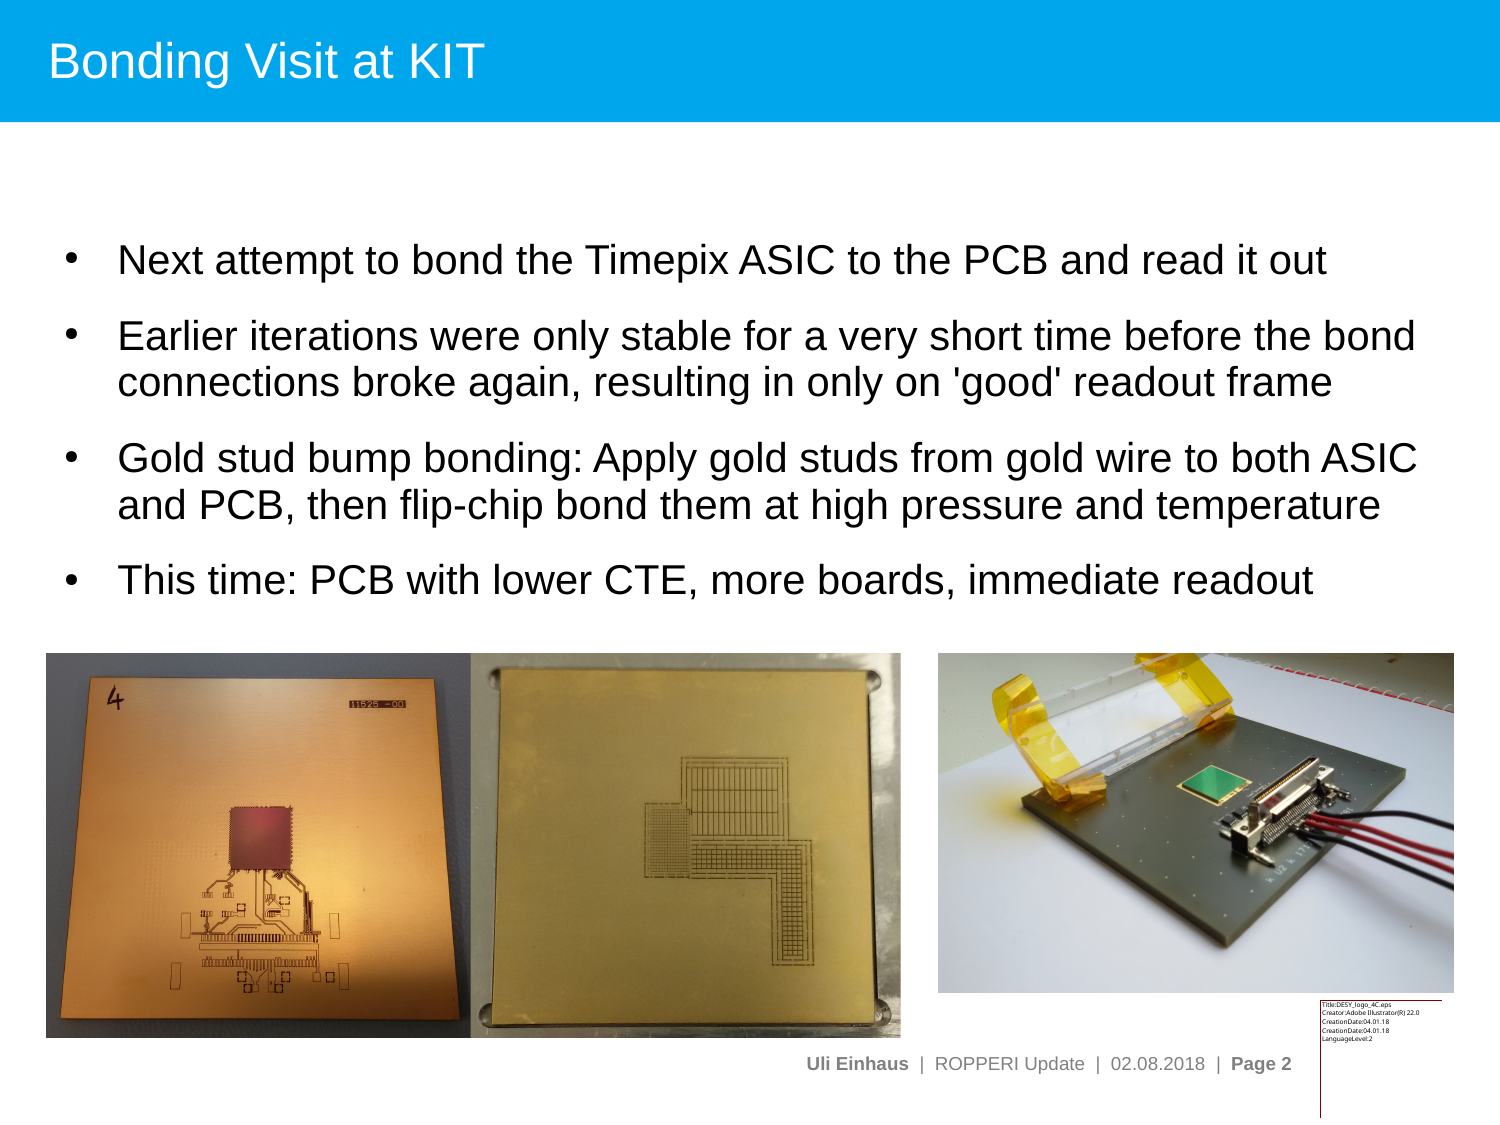

# Bonding Visit at KIT
Next attempt to bond the Timepix ASIC to the PCB and read it out
Earlier iterations were only stable for a very short time before the bond connections broke again, resulting in only on 'good' readout frame
Gold stud bump bonding: Apply gold studs from gold wire to both ASIC and PCB, then flip-chip bond them at high pressure and temperature
This time: PCB with lower CTE, more boards, immediate readout